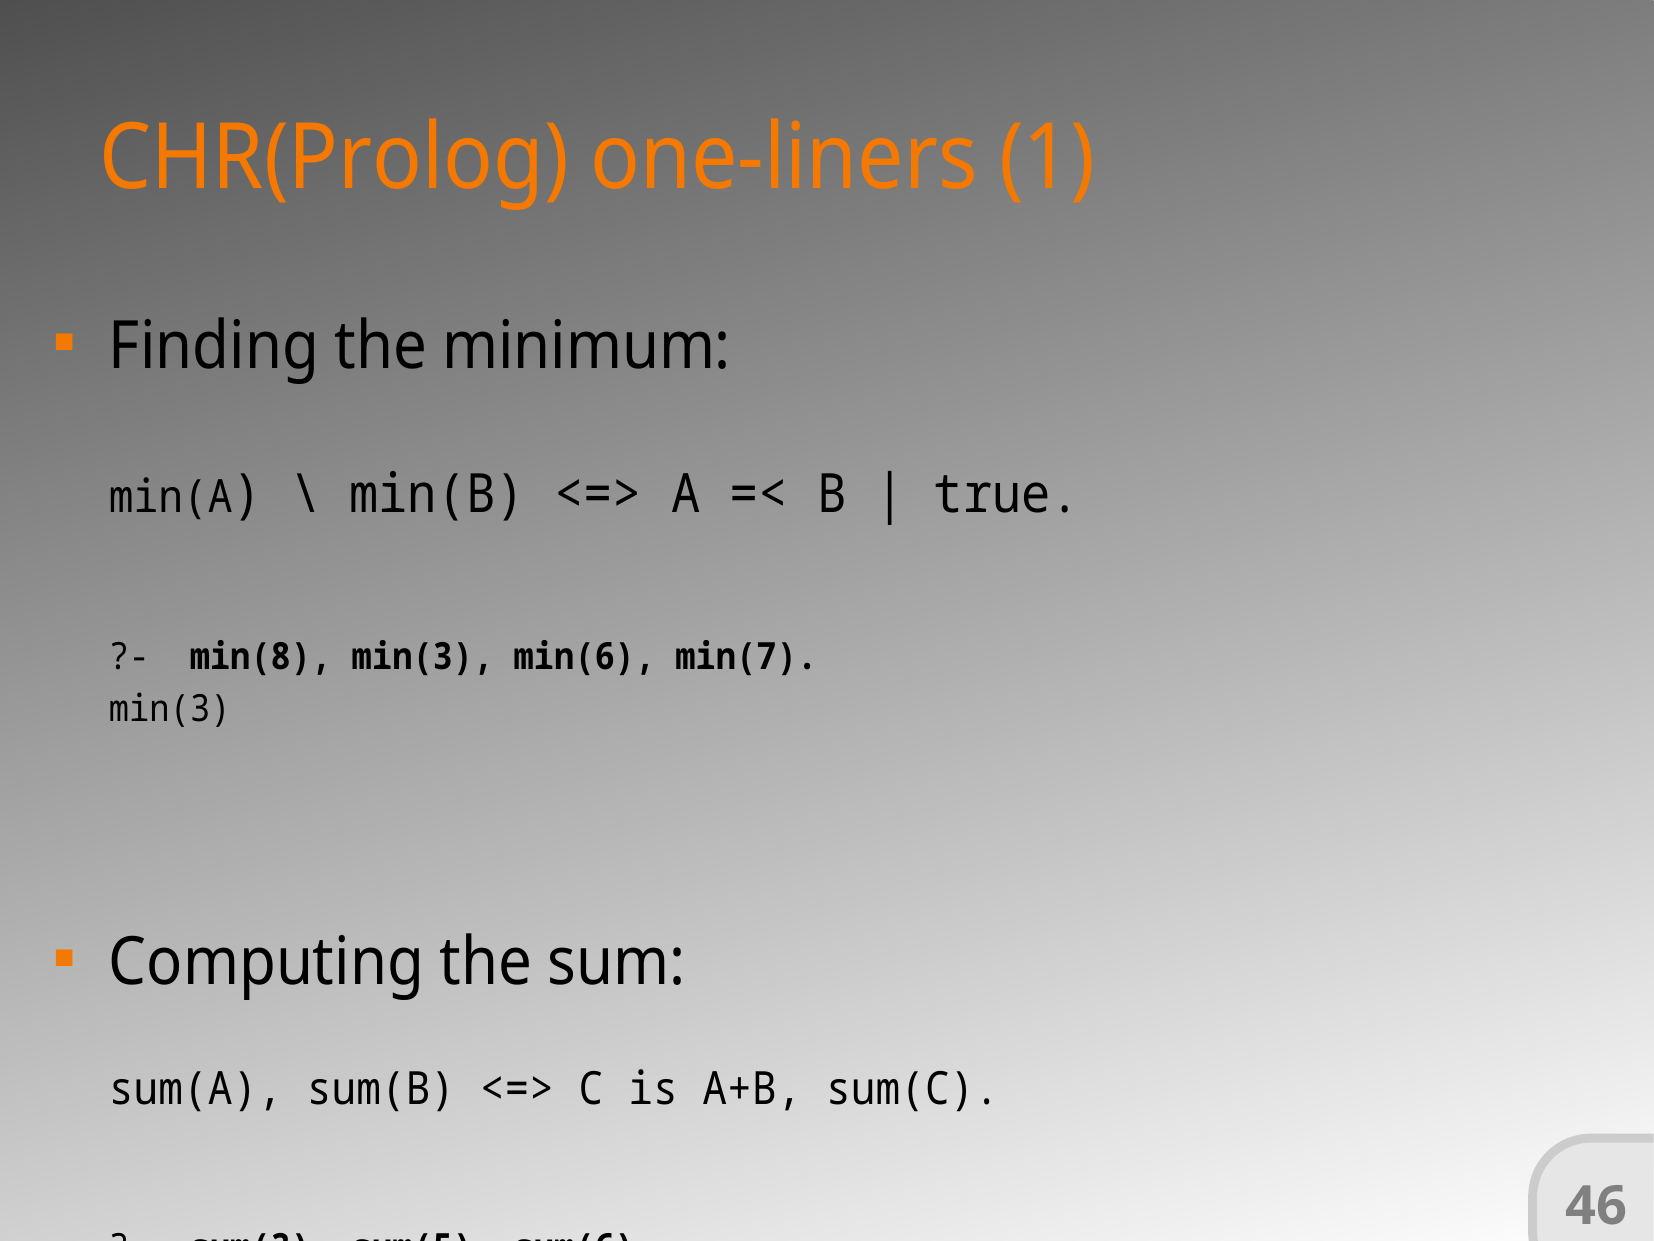

# CHR(Prolog) one-liners (1)
Finding the minimum:
min(A) \ min(B) <=> A =< B | true.
?- min(8), min(3), min(6), min(7).
min(3)
Computing the sum:
sum(A), sum(B) <=> C is A+B, sum(C).
?- sum(3), sum(5), sum(6).
sum(14)
46